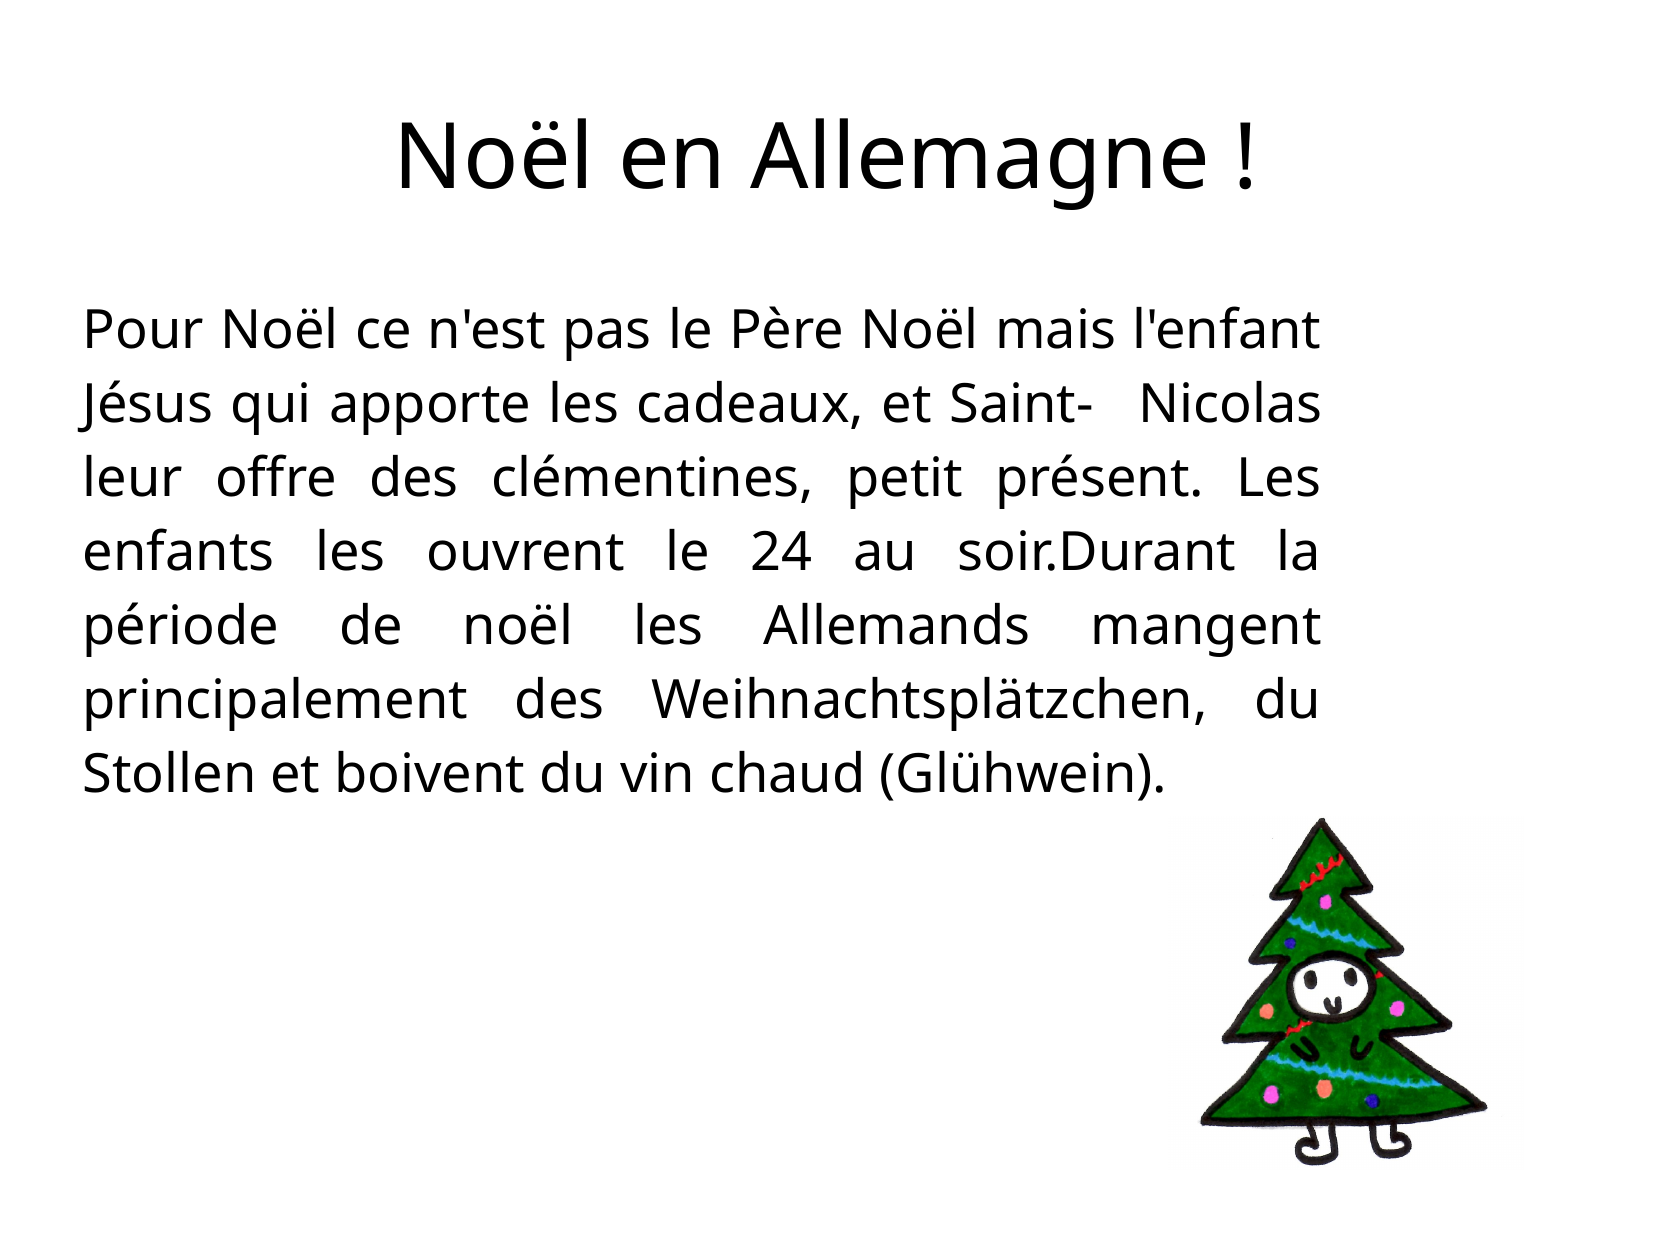

# Noël en Allemagne !
Pour Noël ce n'est pas le Père Noël mais l'enfant Jésus qui apporte les cadeaux, et Saint-	Nicolas leur offre des clémentines, petit présent. Les enfants les ouvrent le 24 au soir.Durant la période de noël les Allemands mangent principalement des Weihnachtsplätzchen, du Stollen et boivent du vin chaud (Glühwein).